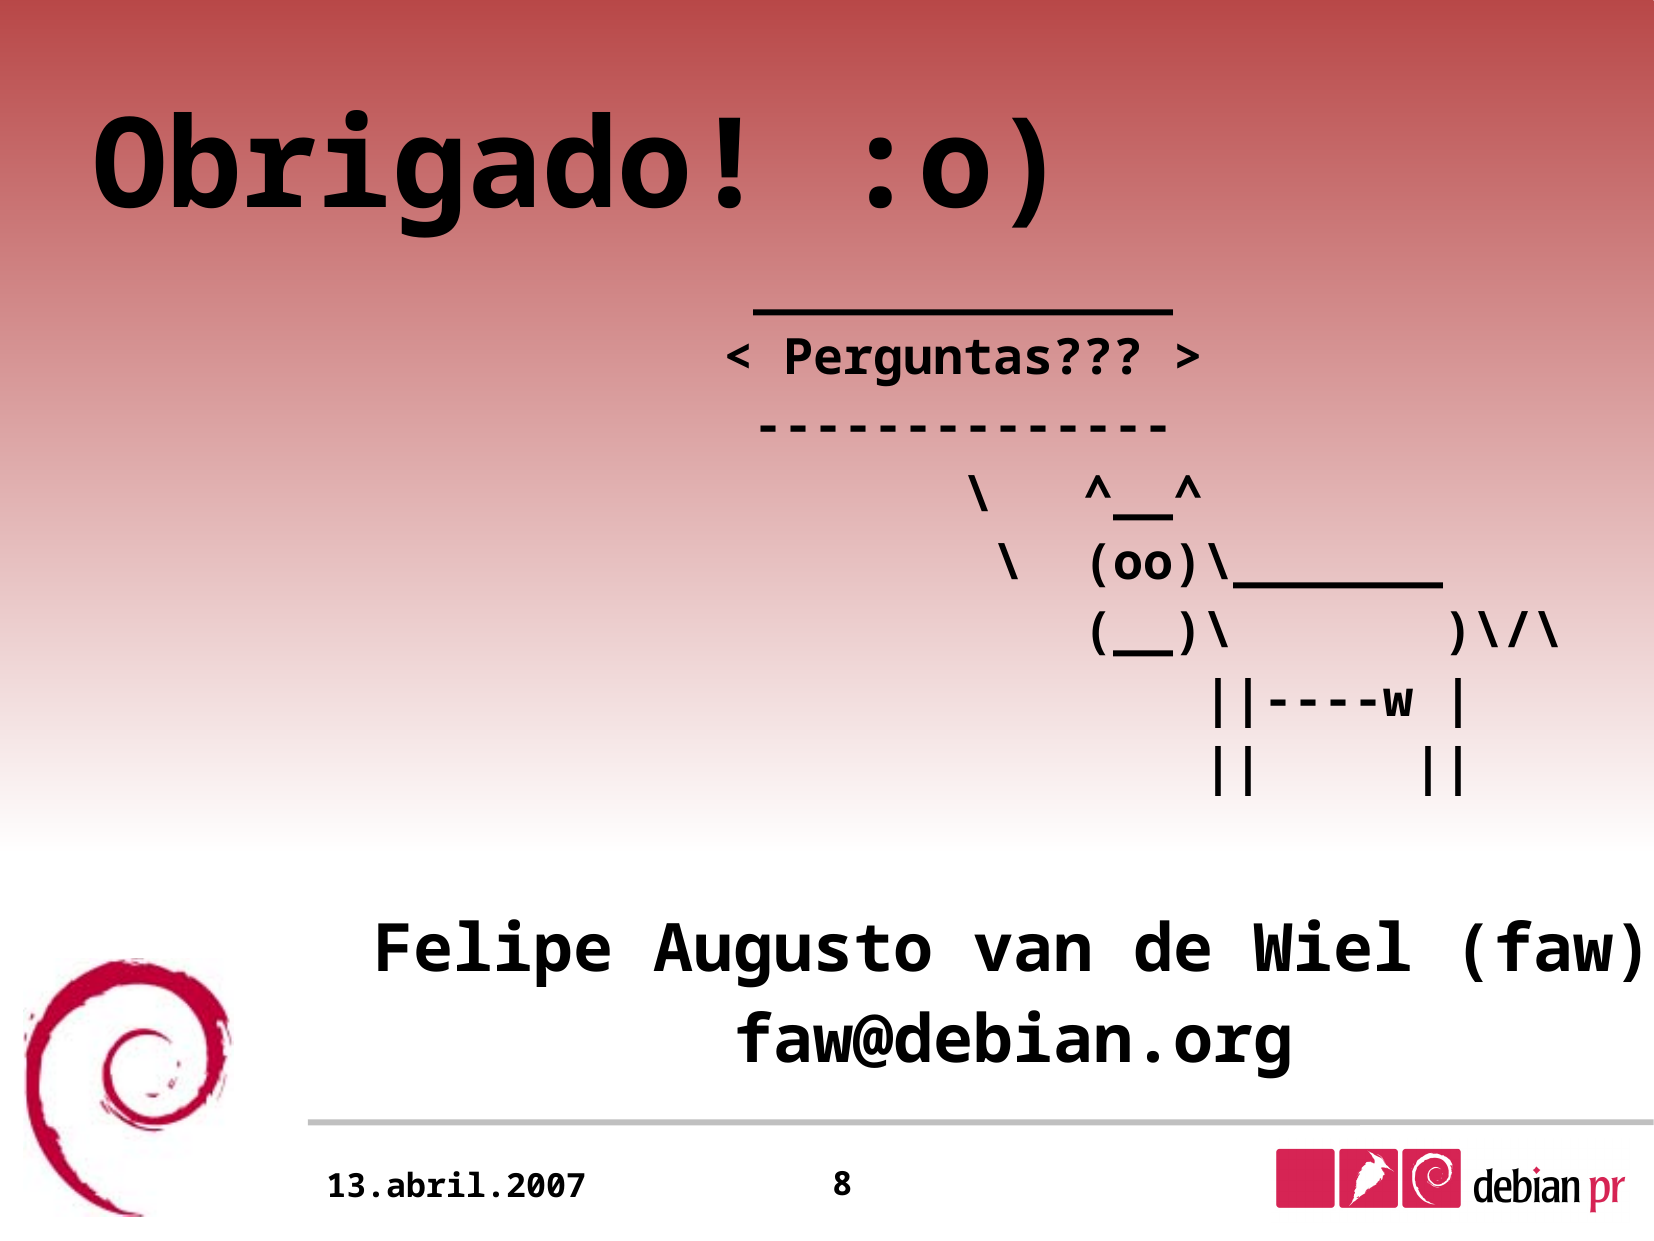

Obrigado! :o)
 ______________
< Perguntas??? >
 --------------
 \ ^__^
 \ (oo)\_______
 (__)\ )\/\
 ||----w |
 || ||
Felipe Augusto van de Wiel (faw)
faw@debian.org